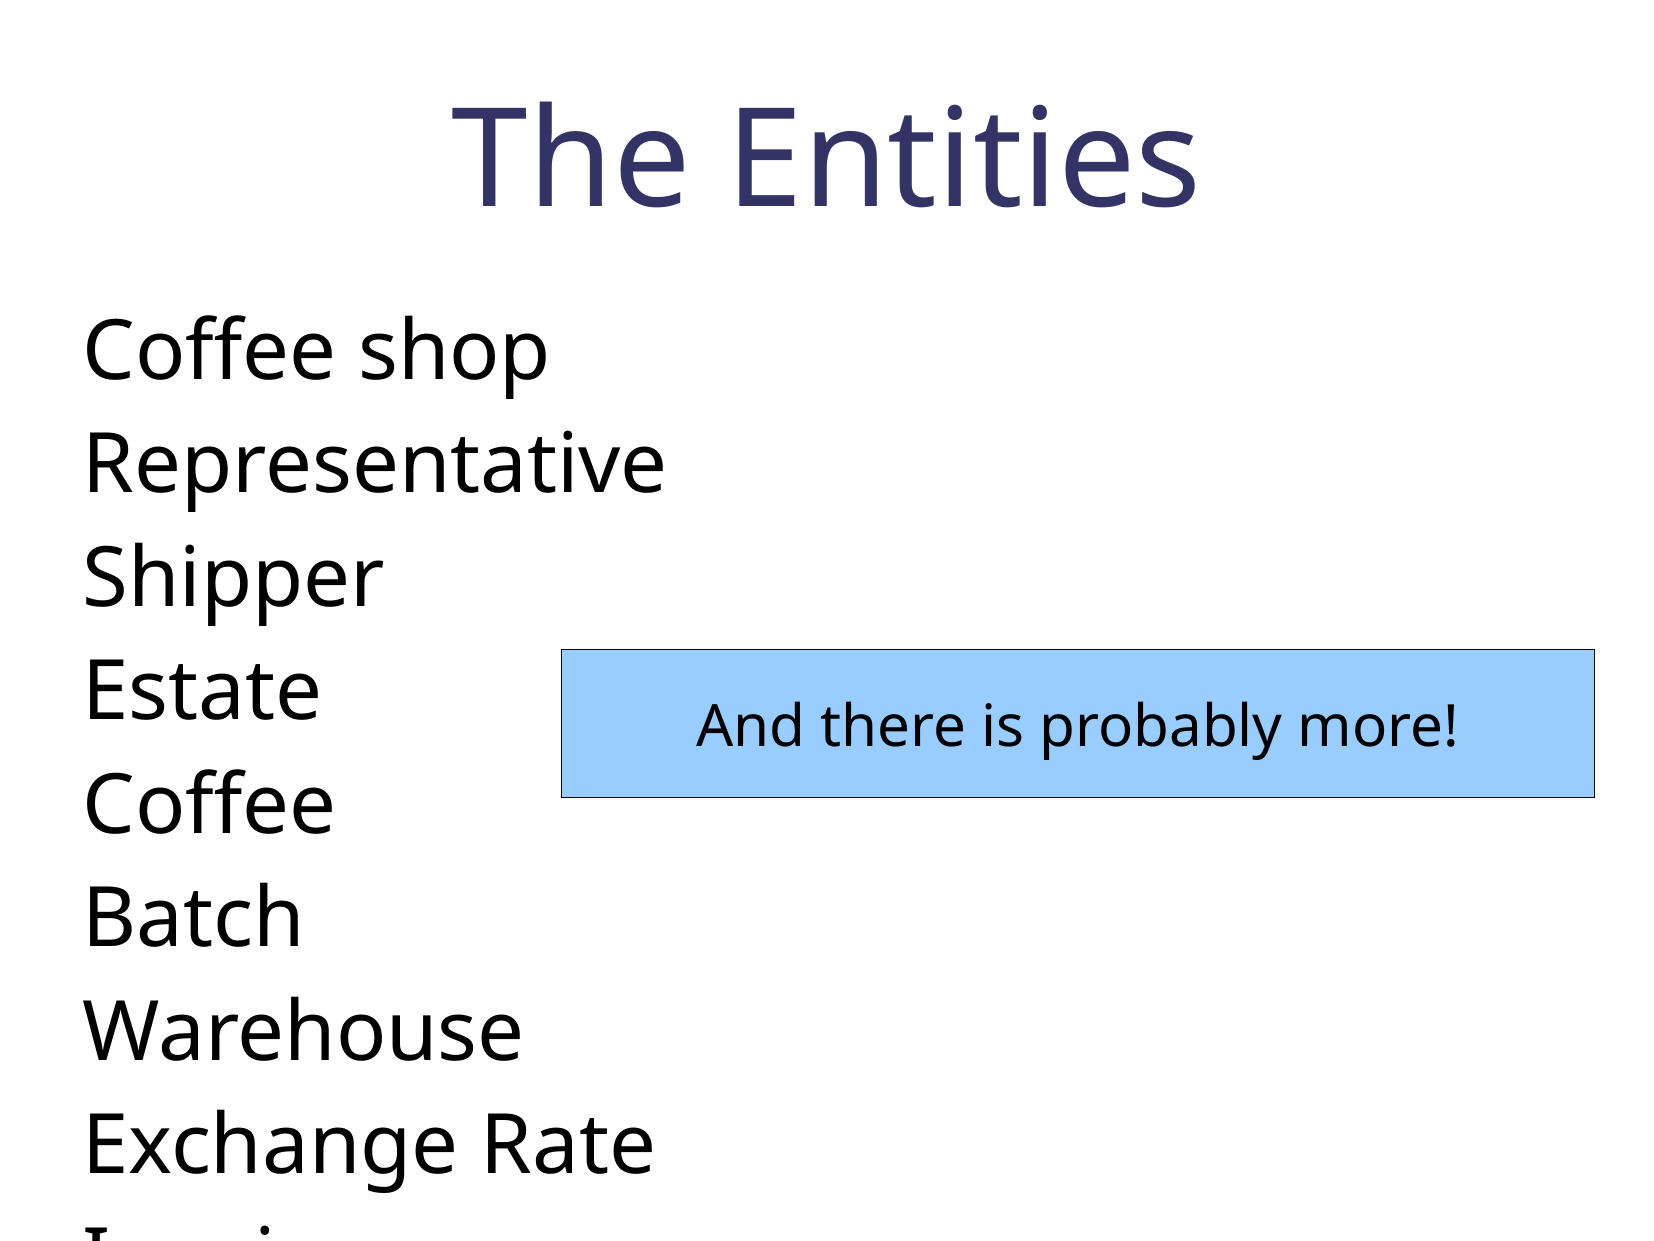

# The Entities
Coffee shop
Representative
Shipper
Estate
Coffee
Batch
Warehouse
Exchange Rate
Invoice
And there is probably more!